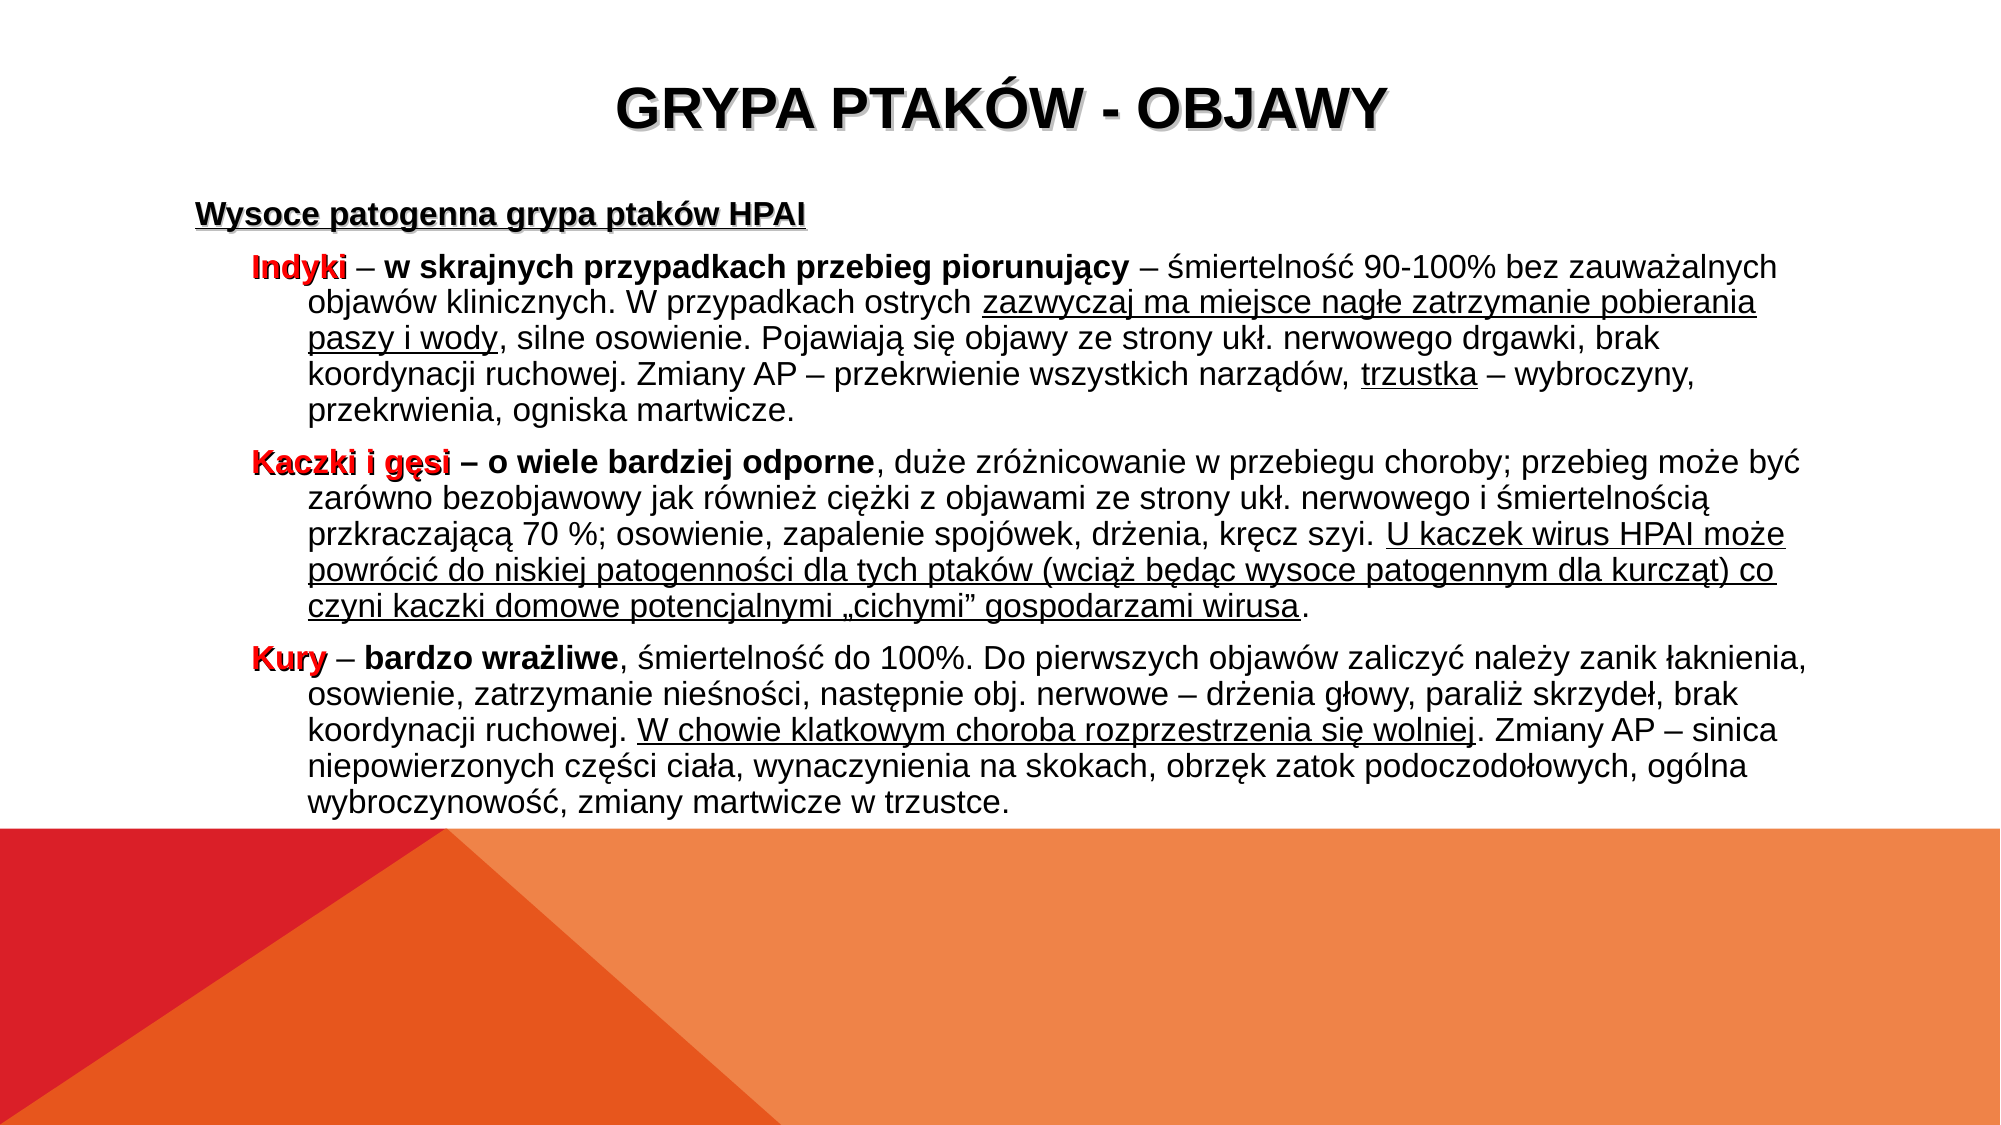

# GRYPA PTAKÓW - objawy
Wysoce patogenna grypa ptaków HPAI
Indyki – w skrajnych przypadkach przebieg piorunujący – śmiertelność 90-100% bez zauważalnych objawów klinicznych. W przypadkach ostrych zazwyczaj ma miejsce nagłe zatrzymanie pobierania paszy i wody, silne osowienie. Pojawiają się objawy ze strony ukł. nerwowego drgawki, brak koordynacji ruchowej. Zmiany AP – przekrwienie wszystkich narządów, trzustka – wybroczyny, przekrwienia, ogniska martwicze.
Kaczki i gęsi – o wiele bardziej odporne, duże zróżnicowanie w przebiegu choroby; przebieg może być zarówno bezobjawowy jak również ciężki z objawami ze strony ukł. nerwowego i śmiertelnością przkraczającą 70 %; osowienie, zapalenie spojówek, drżenia, kręcz szyi. U kaczek wirus HPAI może powrócić do niskiej patogenności dla tych ptaków (wciąż będąc wysoce patogennym dla kurcząt) co czyni kaczki domowe potencjalnymi „cichymi” gospodarzami wirusa.
Kury – bardzo wrażliwe, śmiertelność do 100%. Do pierwszych objawów zaliczyć należy zanik łaknienia, osowienie, zatrzymanie nieśności, następnie obj. nerwowe – drżenia głowy, paraliż skrzydeł, brak koordynacji ruchowej. W chowie klatkowym choroba rozprzestrzenia się wolniej. Zmiany AP – sinica niepowierzonych części ciała, wynaczynienia na skokach, obrzęk zatok podoczodołowych, ogólna wybroczynowość, zmiany martwicze w trzustce.